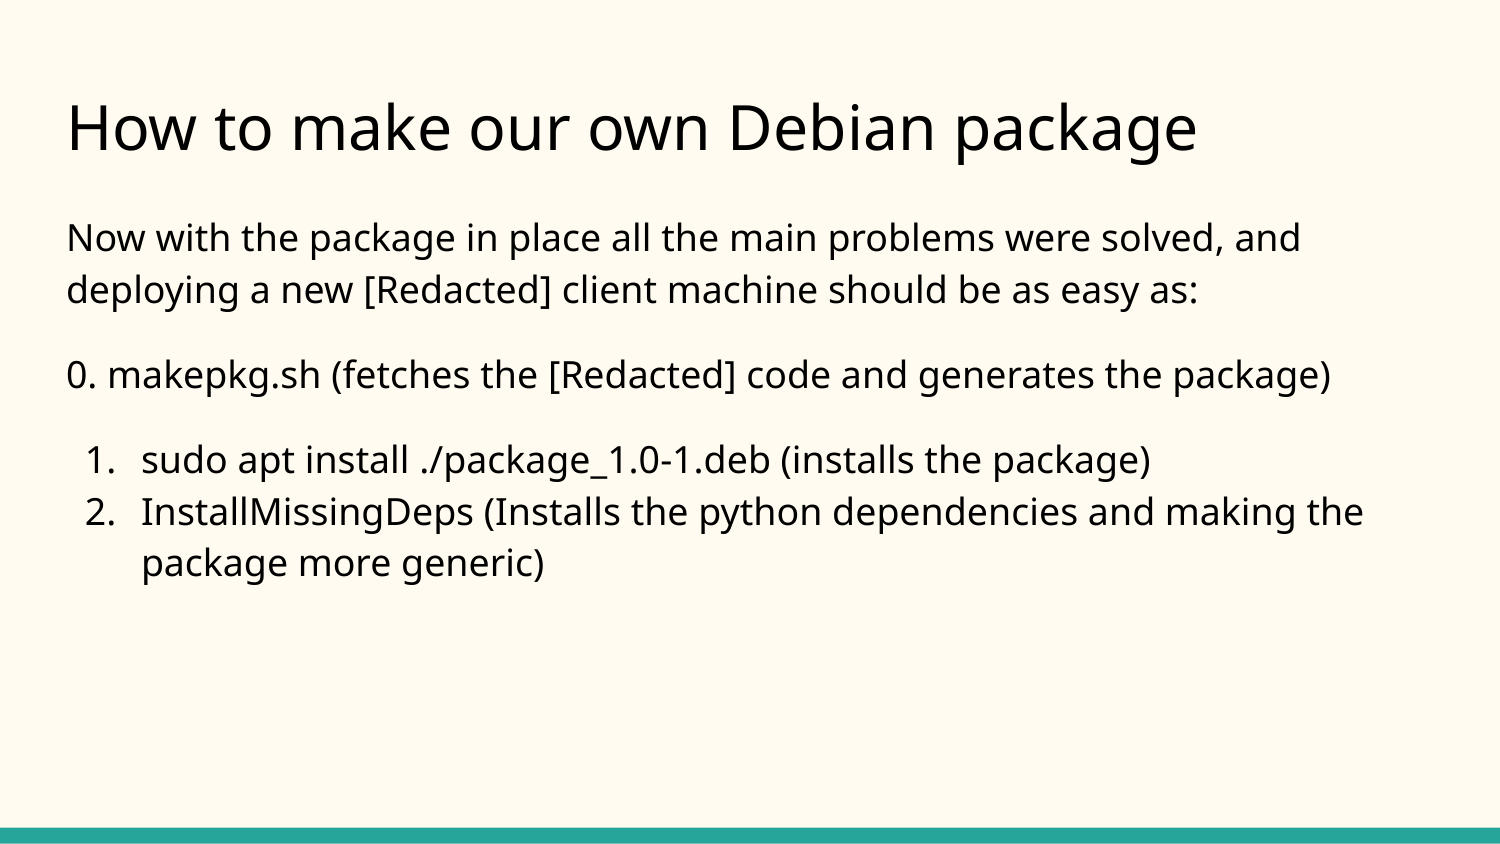

# How to make our own Debian package
Now with the package in place all the main problems were solved, and deploying a new [Redacted] client machine should be as easy as:
0. makepkg.sh (fetches the [Redacted] code and generates the package)
sudo apt install ./package_1.0-1.deb (installs the package)
InstallMissingDeps (Installs the python dependencies and making the package more generic)